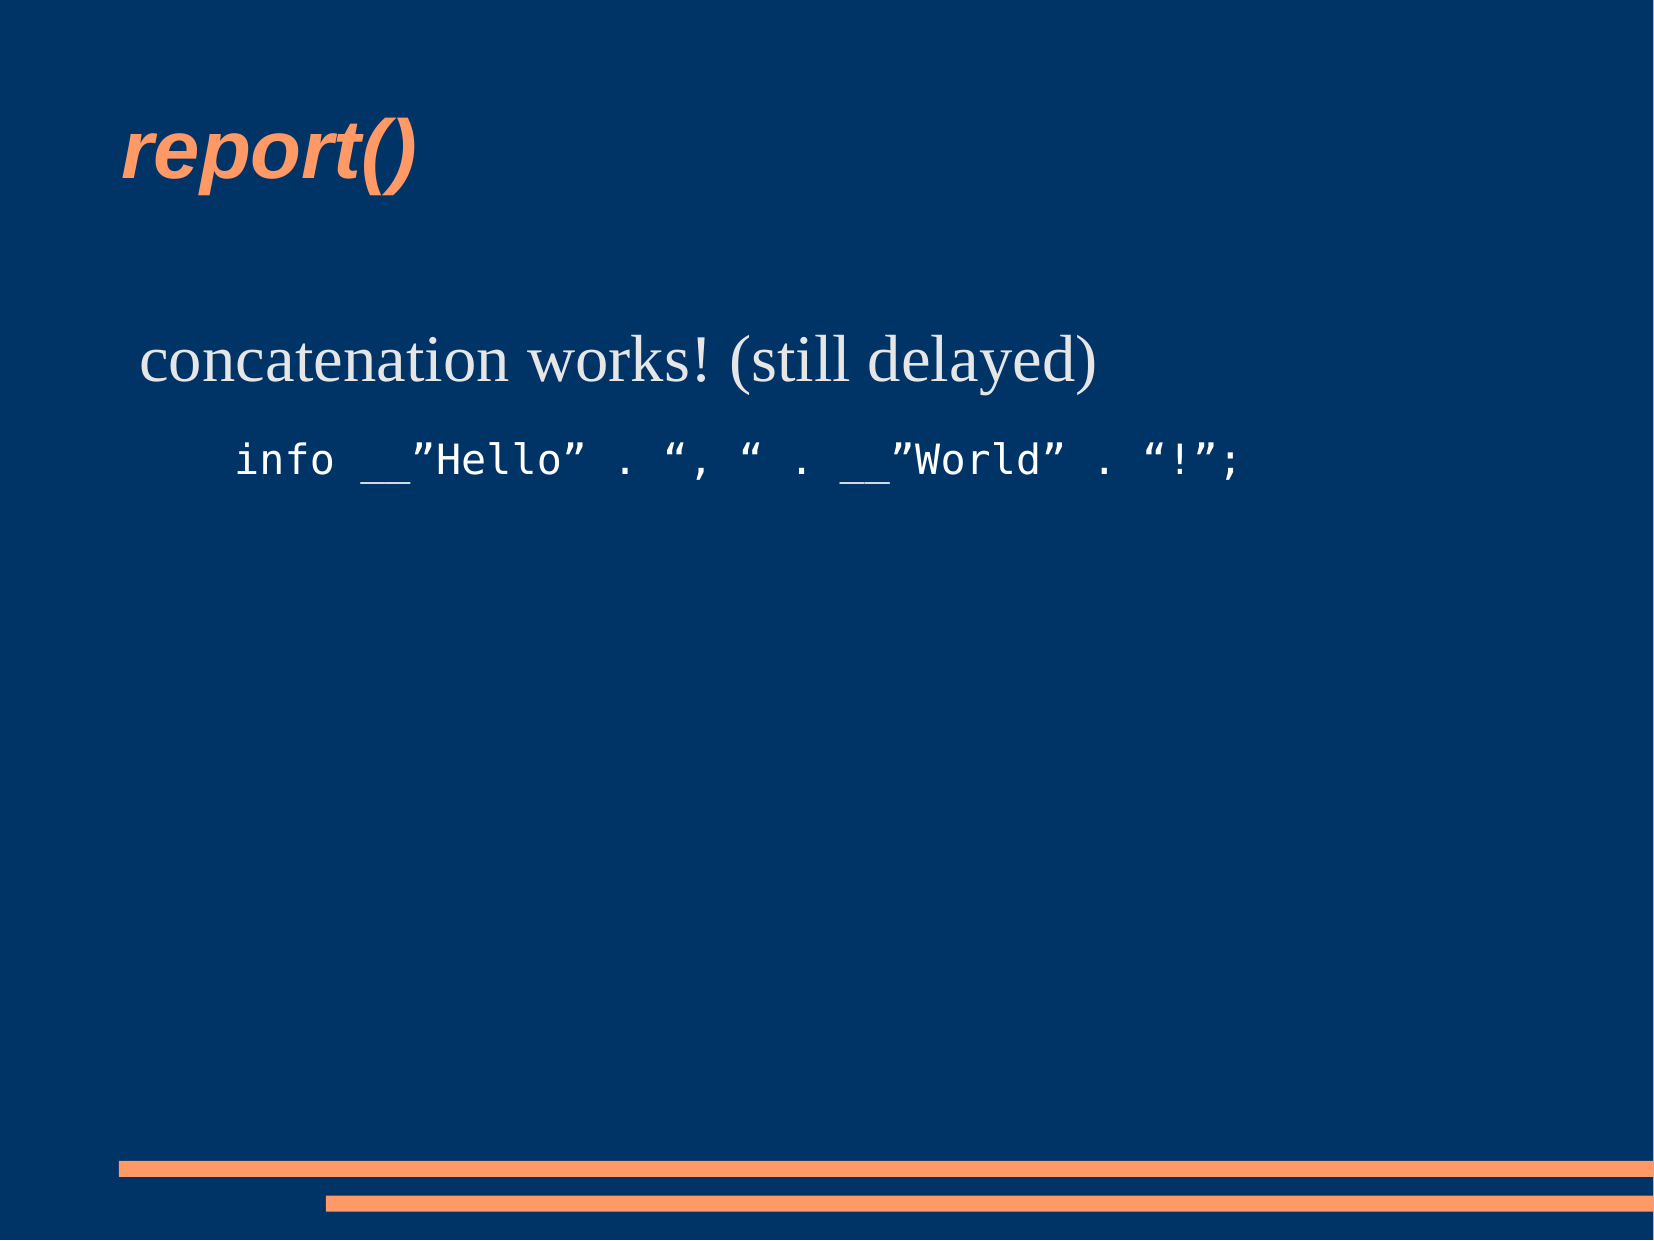

# report()
concatenation works! (still delayed)
info __”Hello” . “, “ . __”World” . “!”;